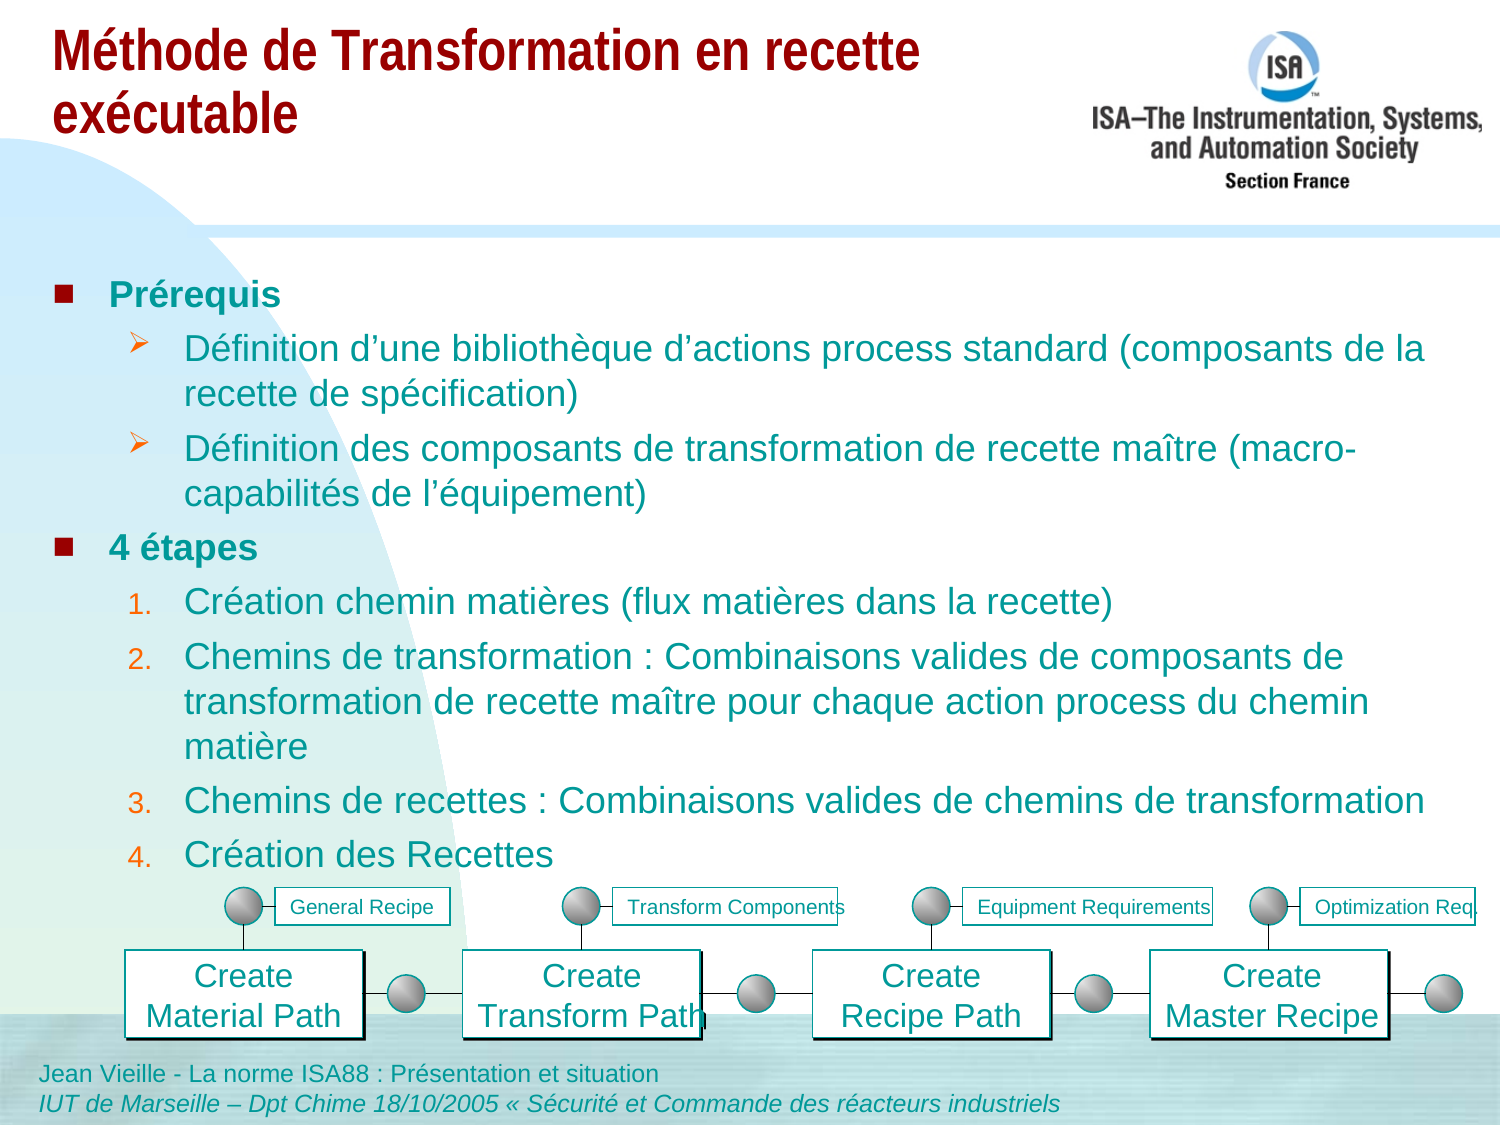

# Méthode de Transformation en recette exécutable
Prérequis
Définition d’une bibliothèque d’actions process standard (composants de la recette de spécification)
Définition des composants de transformation de recette maître (macro-capabilités de l’équipement)
4 étapes
Création chemin matières (flux matières dans la recette)
Chemins de transformation : Combinaisons valides de composants de transformation de recette maître pour chaque action process du chemin matière
Chemins de recettes : Combinaisons valides de chemins de transformation
Création des Recettes
General Recipe
Transform Components
Equipment Requirements
Optimization Req.
Create
Material Path
Create
Transform Path
Create
Recipe Path
Create
Master Recipe